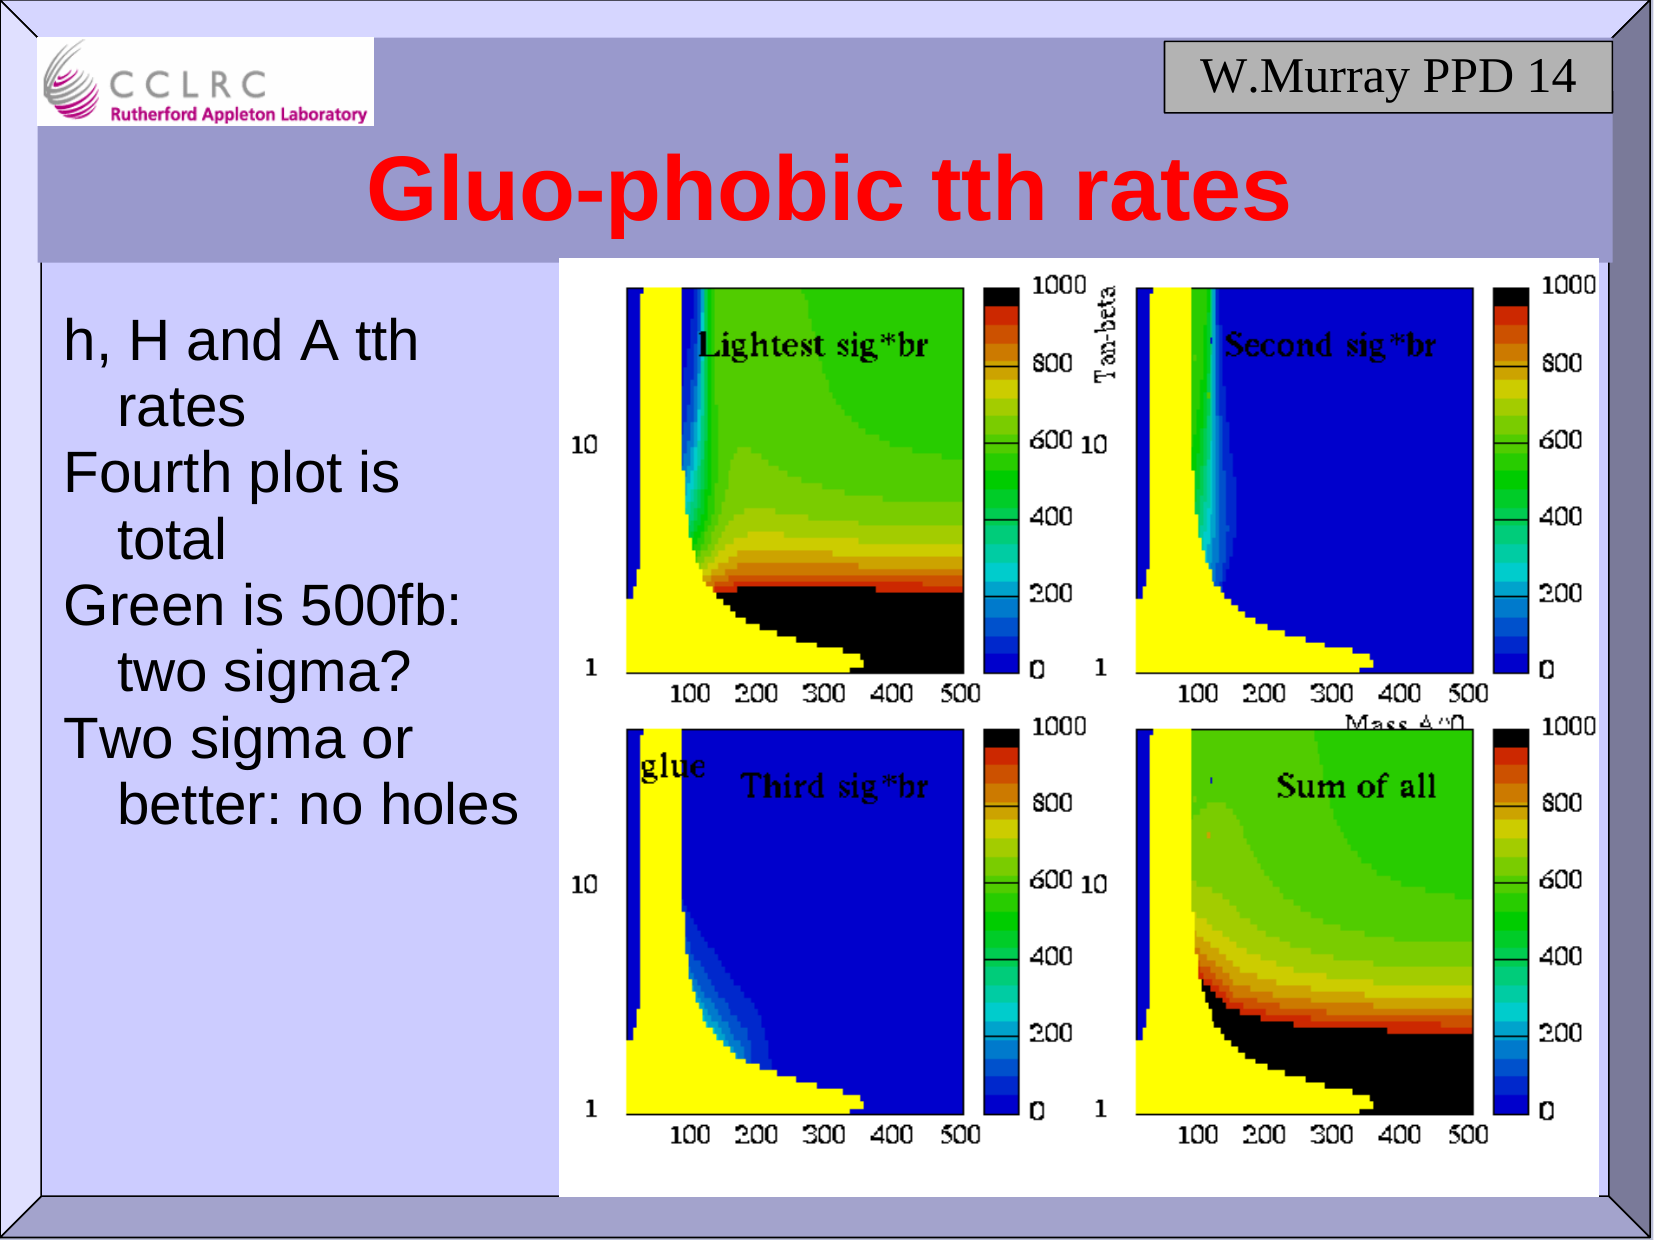

# Gluo-phobic tth rates
h, H and A tth rates
Fourth plot is total
Green is 500fb: two sigma?
Two sigma or better: no holes